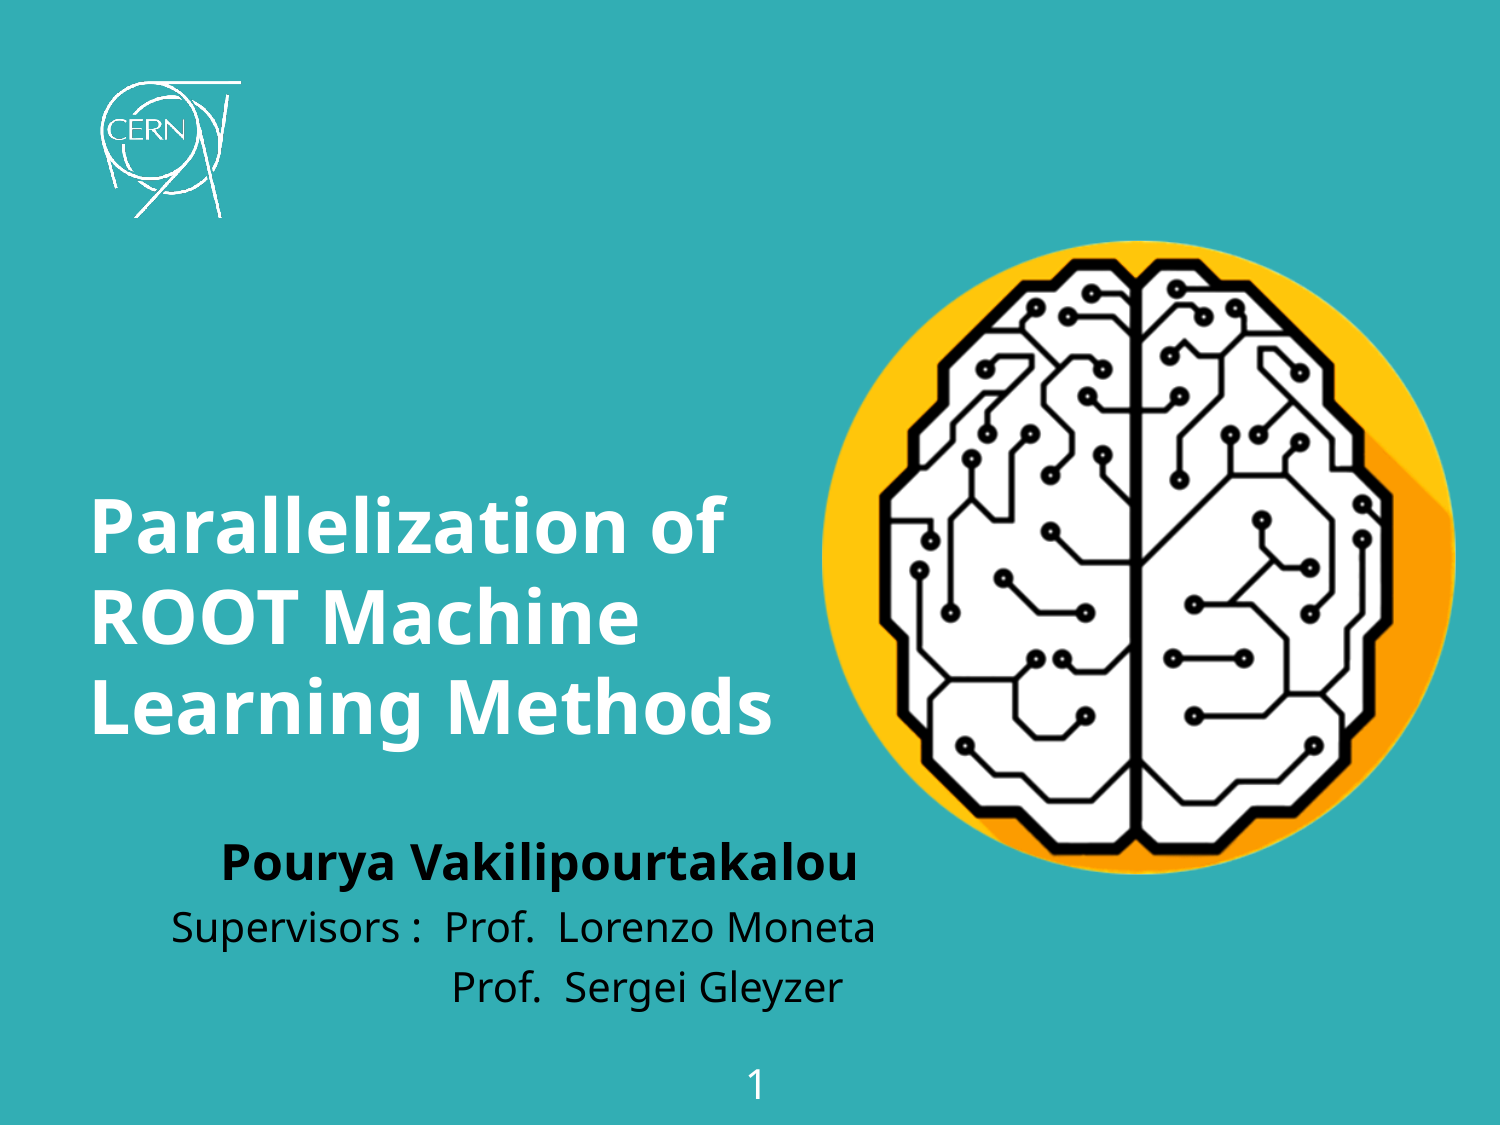

# Parallelization of ROOT Machine Learning Methods
Pourya Vakilipourtakalou
Supervisors : Prof. Lorenzo Moneta
 Prof. Sergei Gleyzer
1